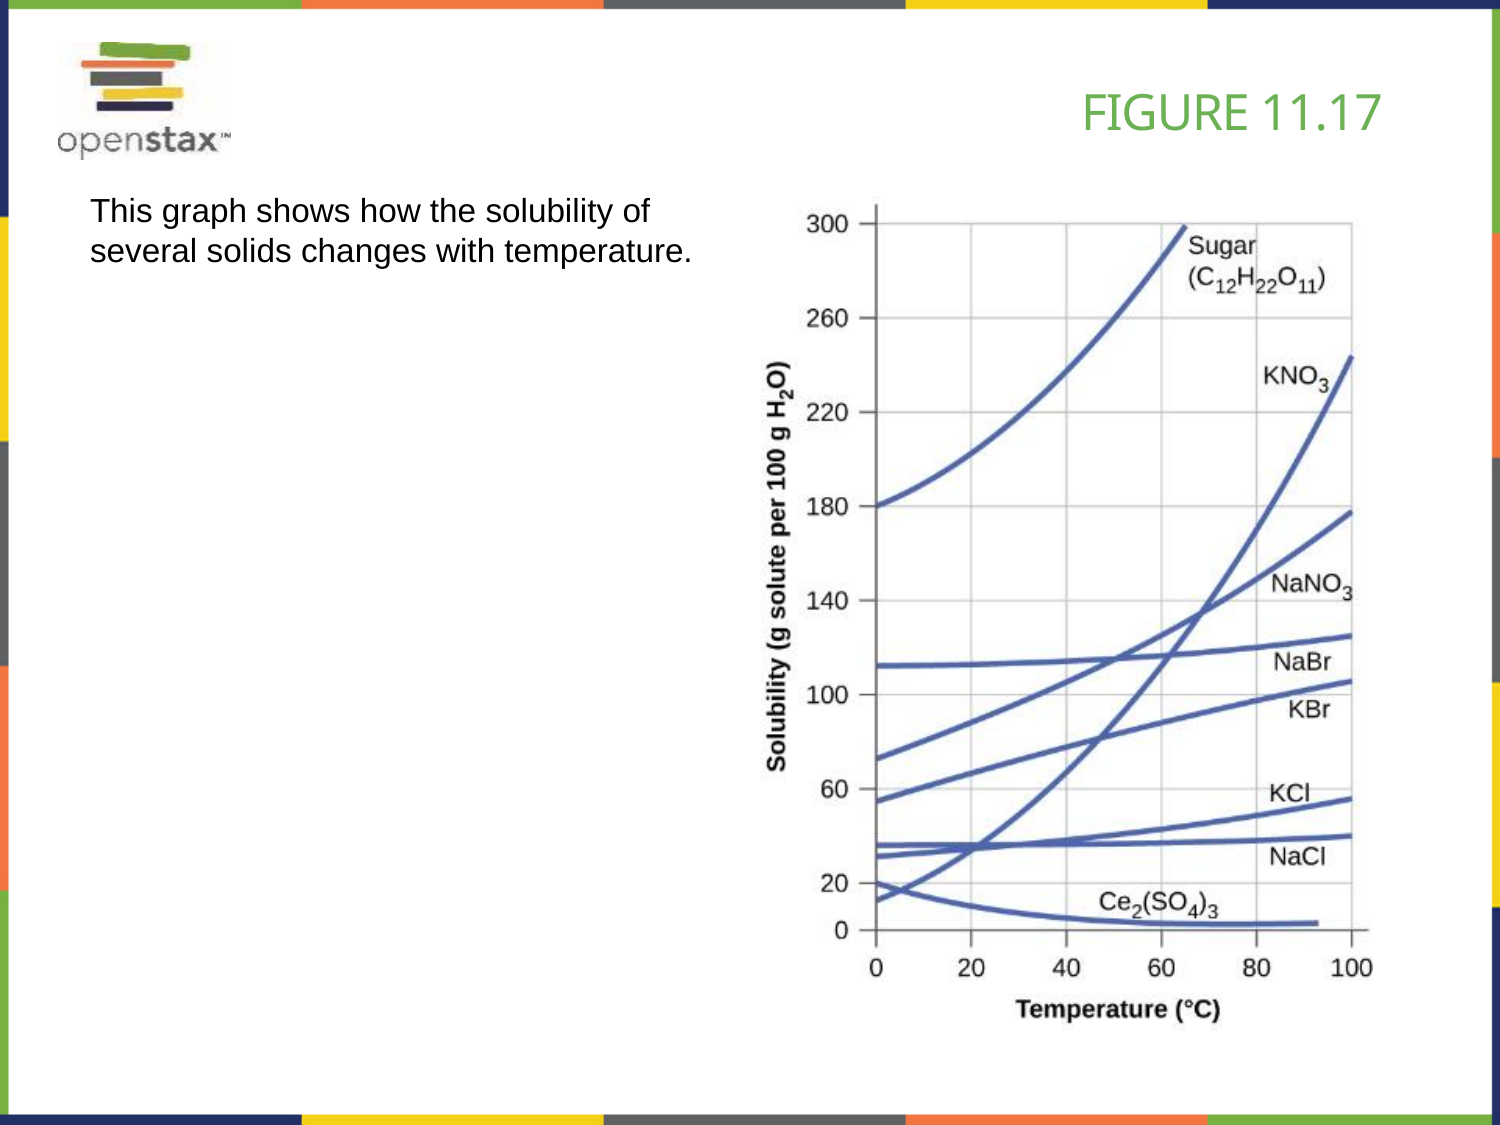

# Figure 11.17
This graph shows how the solubility of several solids changes with temperature.